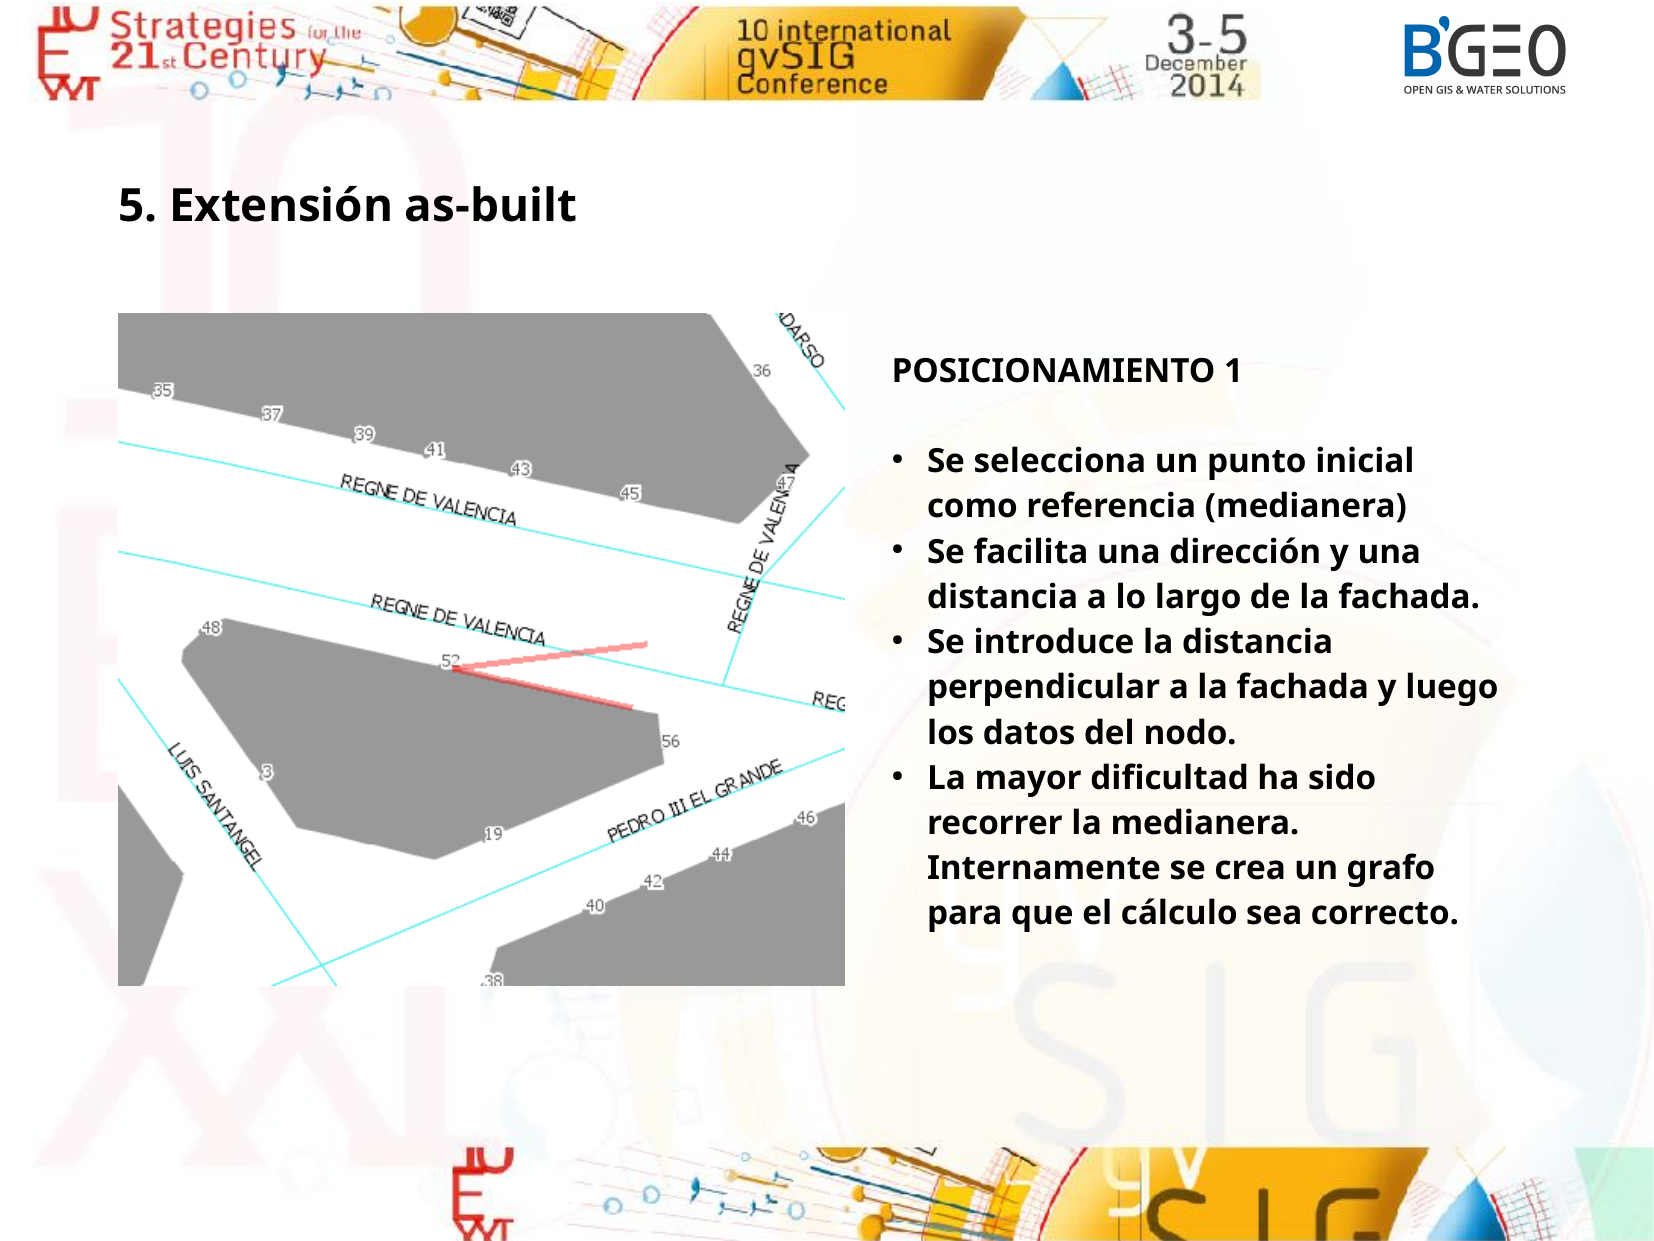

5. Extensión as-built
POSICIONAMIENTO 1
Se selecciona un punto inicial como referencia (medianera)
Se facilita una dirección y una distancia a lo largo de la fachada.
Se introduce la distancia perpendicular a la fachada y luego los datos del nodo.
La mayor dificultad ha sido recorrer la medianera. Internamente se crea un grafo para que el cálculo sea correcto.